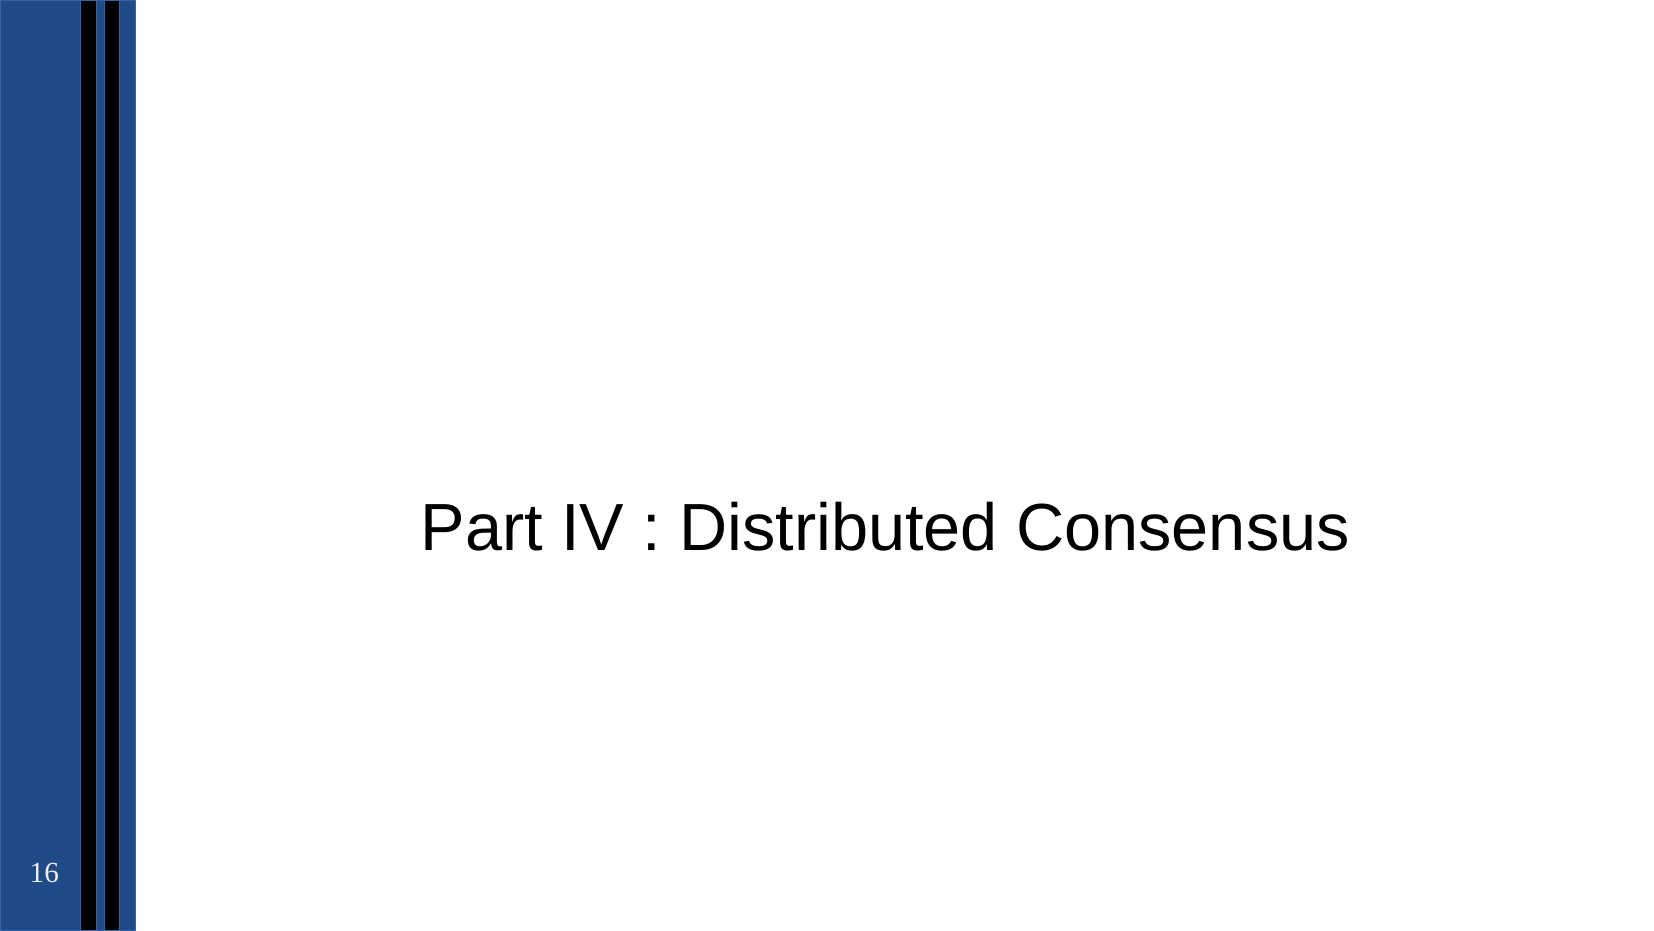

# Part IV : Distributed Consensus
16